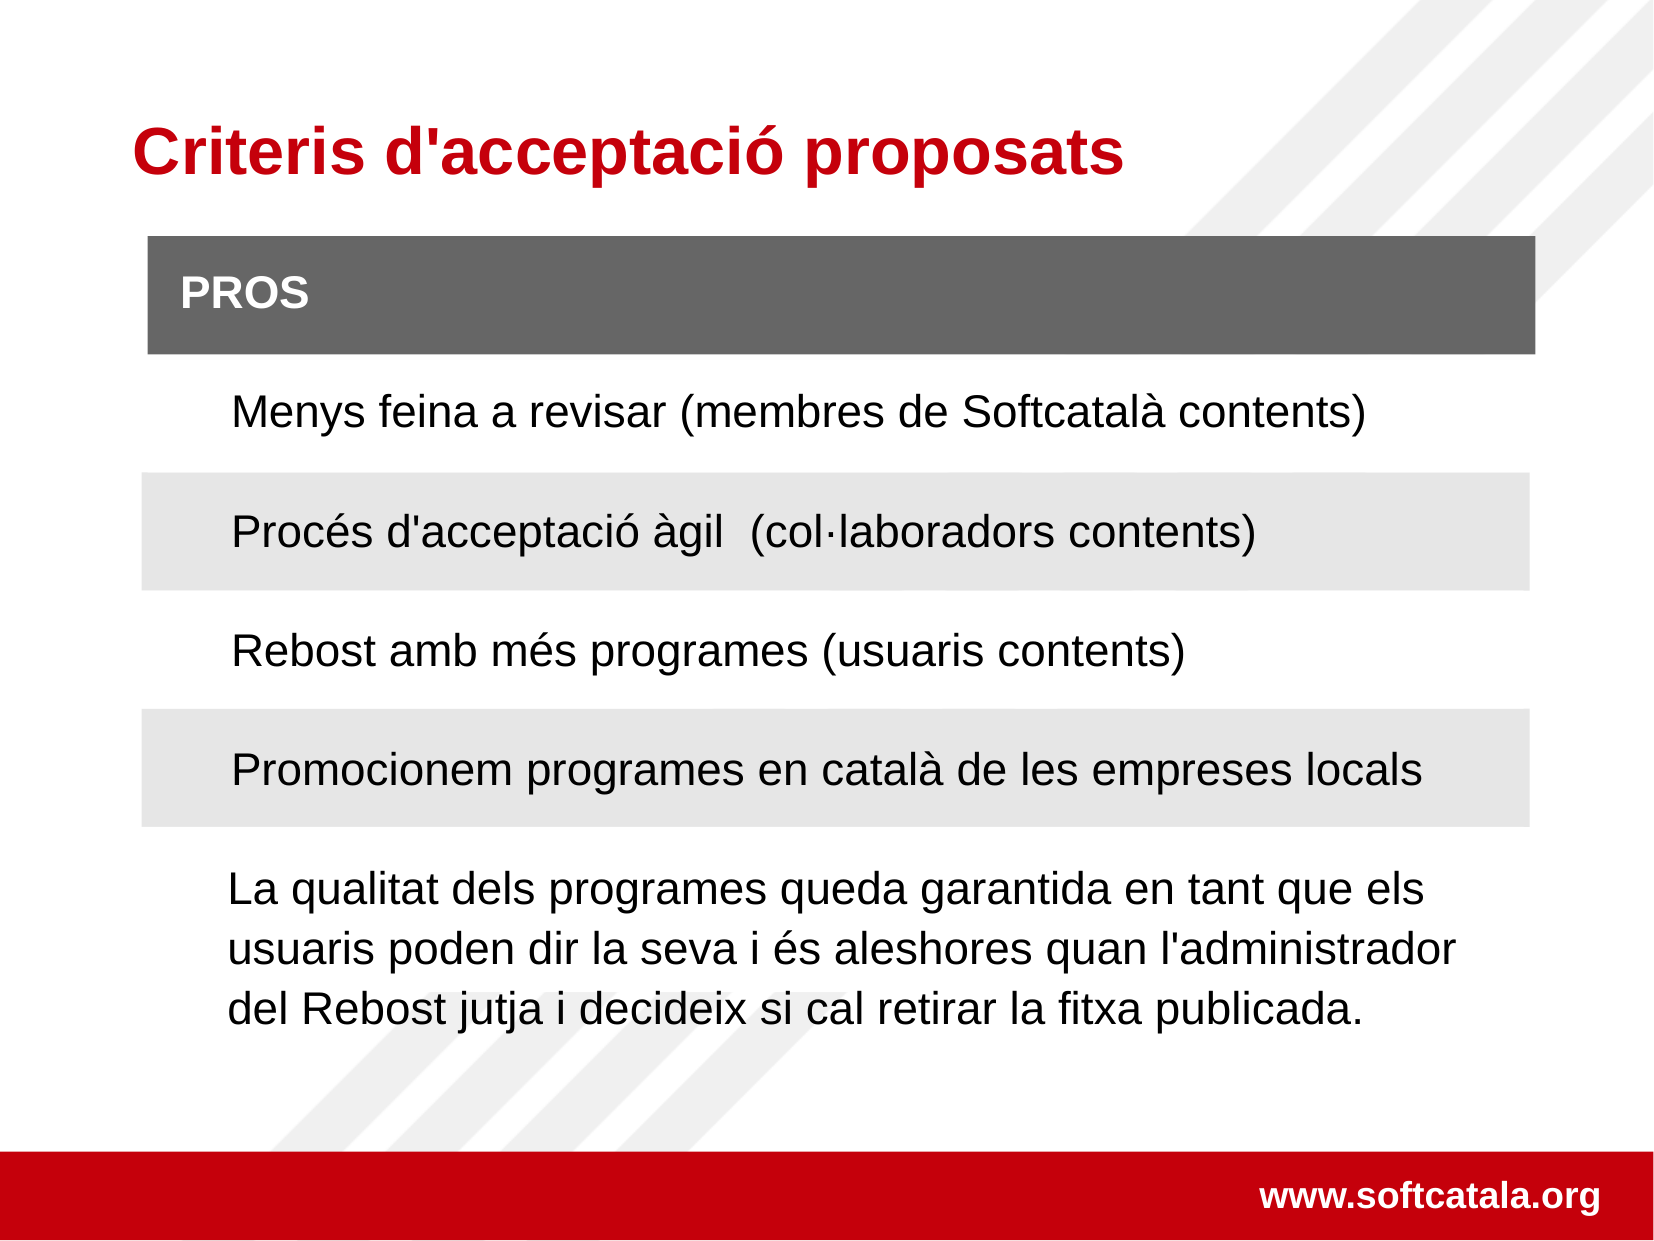

S
Criteris d'acceptació proposats
PROS
 Menys feina a revisar (membres de Softcatalà contents)
 Procés d'acceptació àgil (col·laboradors contents)
 Rebost amb més programes (usuaris contents)
 Promocionem programes en català de les empreses locals
La qualitat dels programes queda garantida en tant que els usuaris poden dir la seva i és aleshores quan l'administrador del Rebost jutja i decideix si cal retirar la fitxa publicada.
 www.softcatala.org